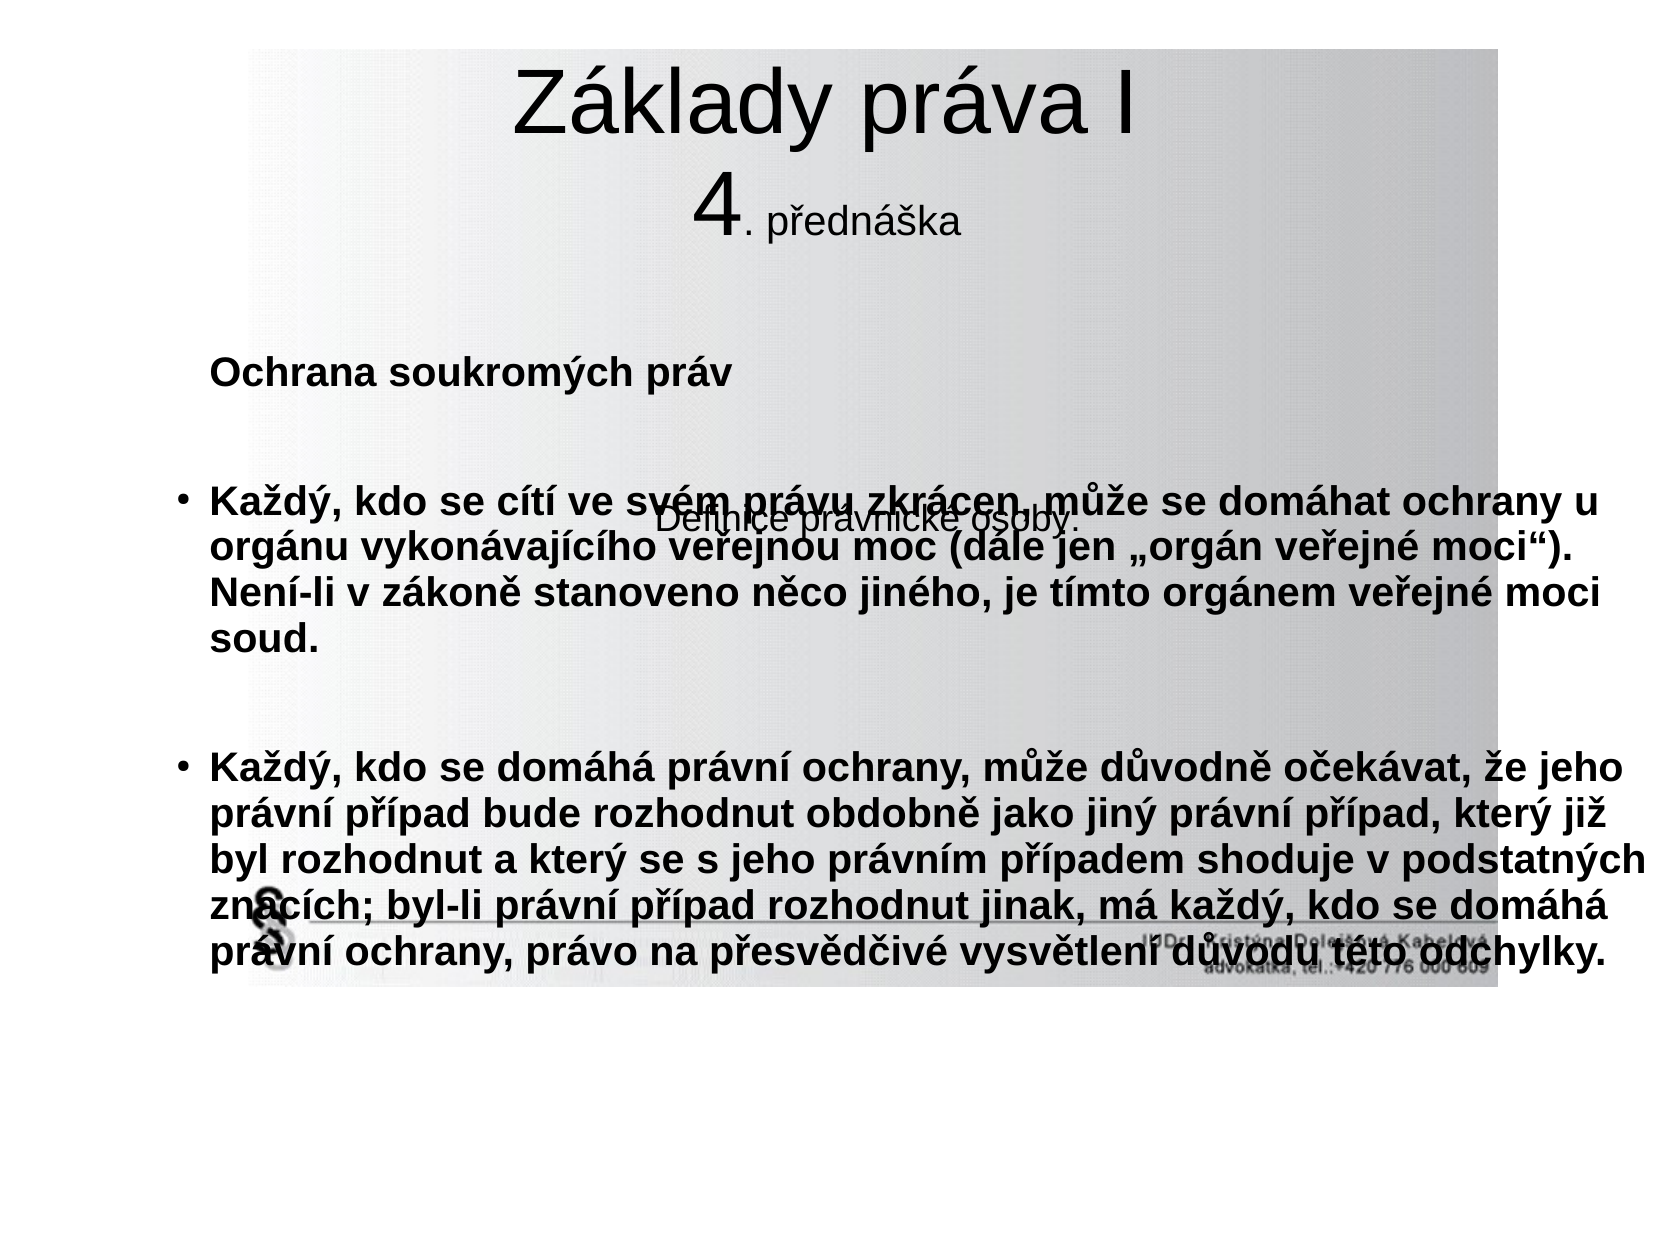

# Základy práva I 4. přednáška
Ochrana soukromých práv
Každý, kdo se cítí ve svém právu zkrácen, může se domáhat ochrany u orgánu vykonávajícího veřejnou moc (dále jen „orgán veřejné moci“). Není-li v zákoně stanoveno něco jiného, je tímto orgánem veřejné moci soud.
Každý, kdo se domáhá právní ochrany, může důvodně očekávat, že jeho právní případ bude rozhodnut obdobně jako jiný právní případ, který již byl rozhodnut a který se s jeho právním případem shoduje v podstatných znacích; byl-li právní případ rozhodnut jinak, má každý, kdo se domáhá právní ochrany, právo na přesvědčivé vysvětlení důvodu této odchylky.